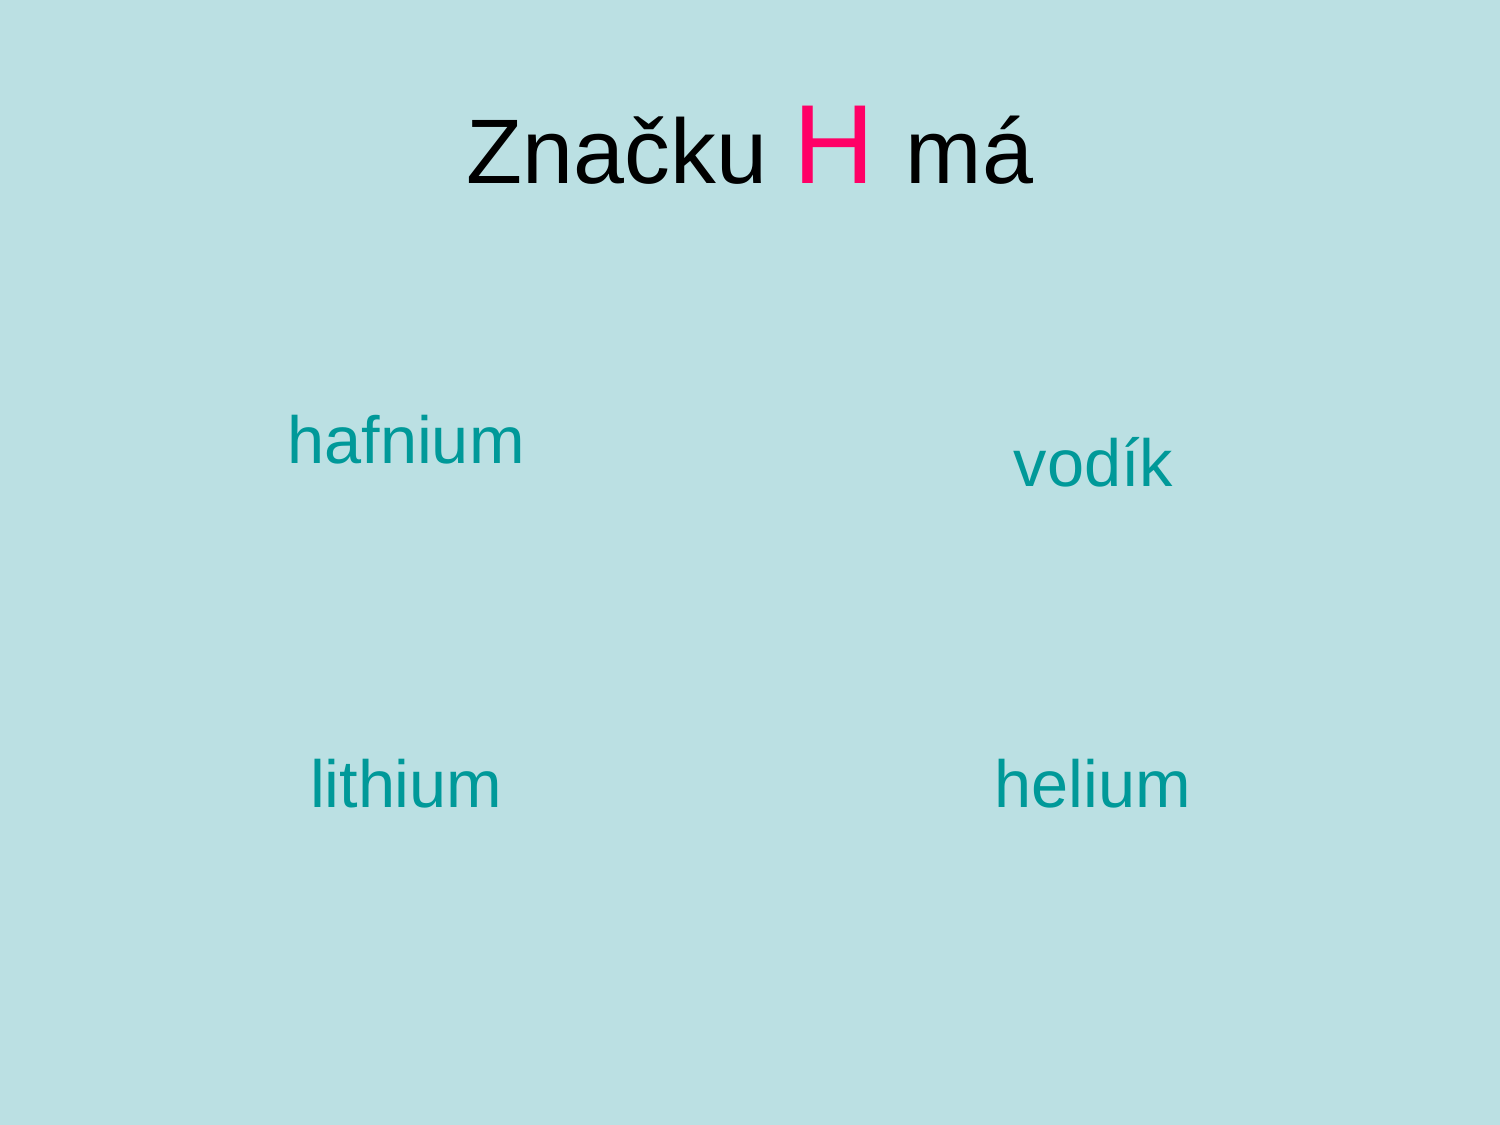

# Značku H má
| hafnium |
| --- |
| vodík |
| --- |
| lithium |
| --- |
| helium |
| --- |